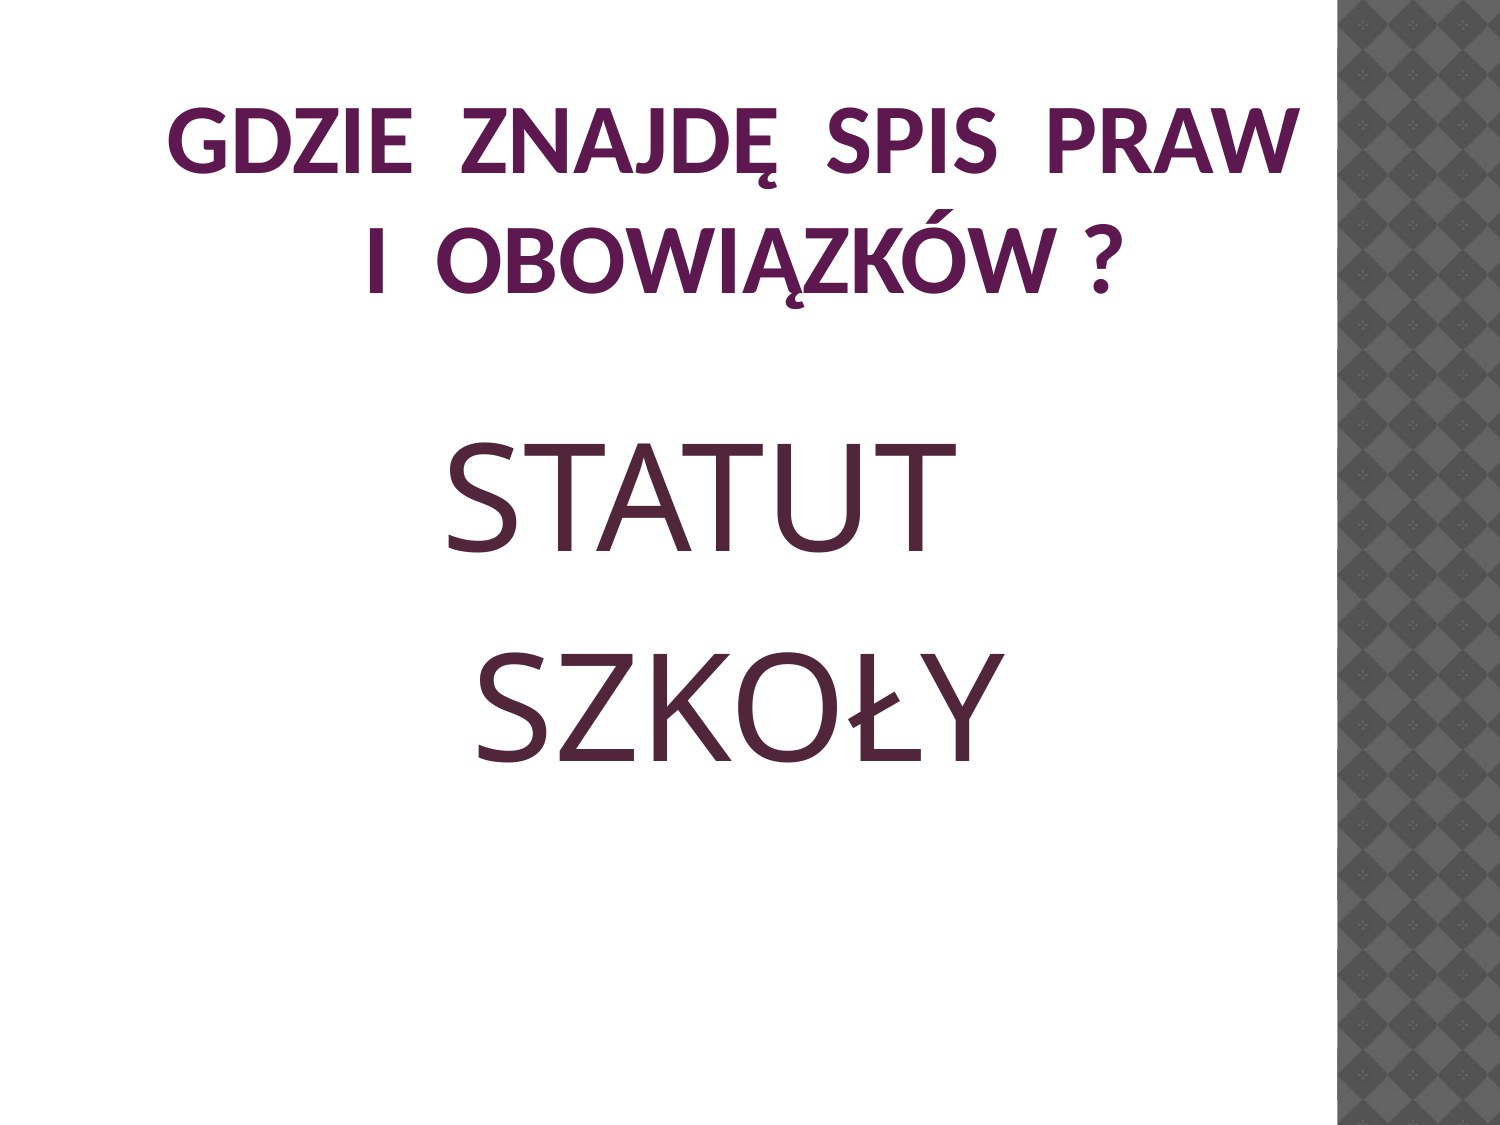

# GDZIE ZNAJDĘ SPIS PRAW I OBOWIĄZKÓW ?
STATUT
 SZKOŁY